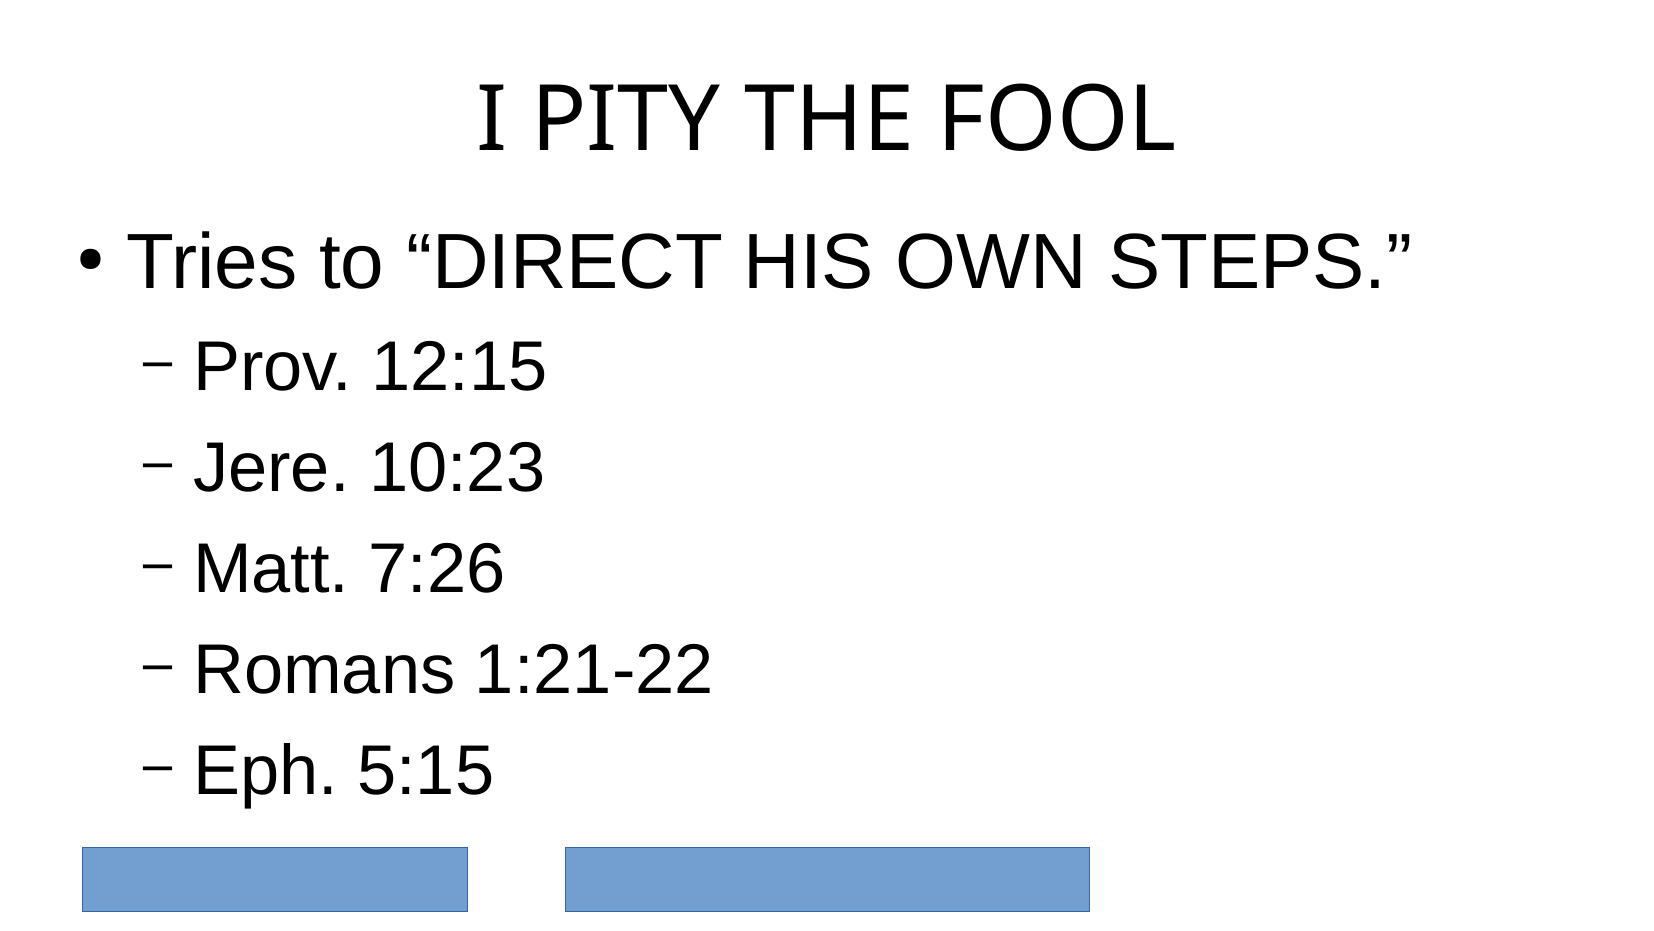

# I PITY THE FOOL
Tries to “DIRECT HIS OWN STEPS.”
Prov. 12:15
Jere. 10:23
Matt. 7:26
Romans 1:21-22
Eph. 5:15